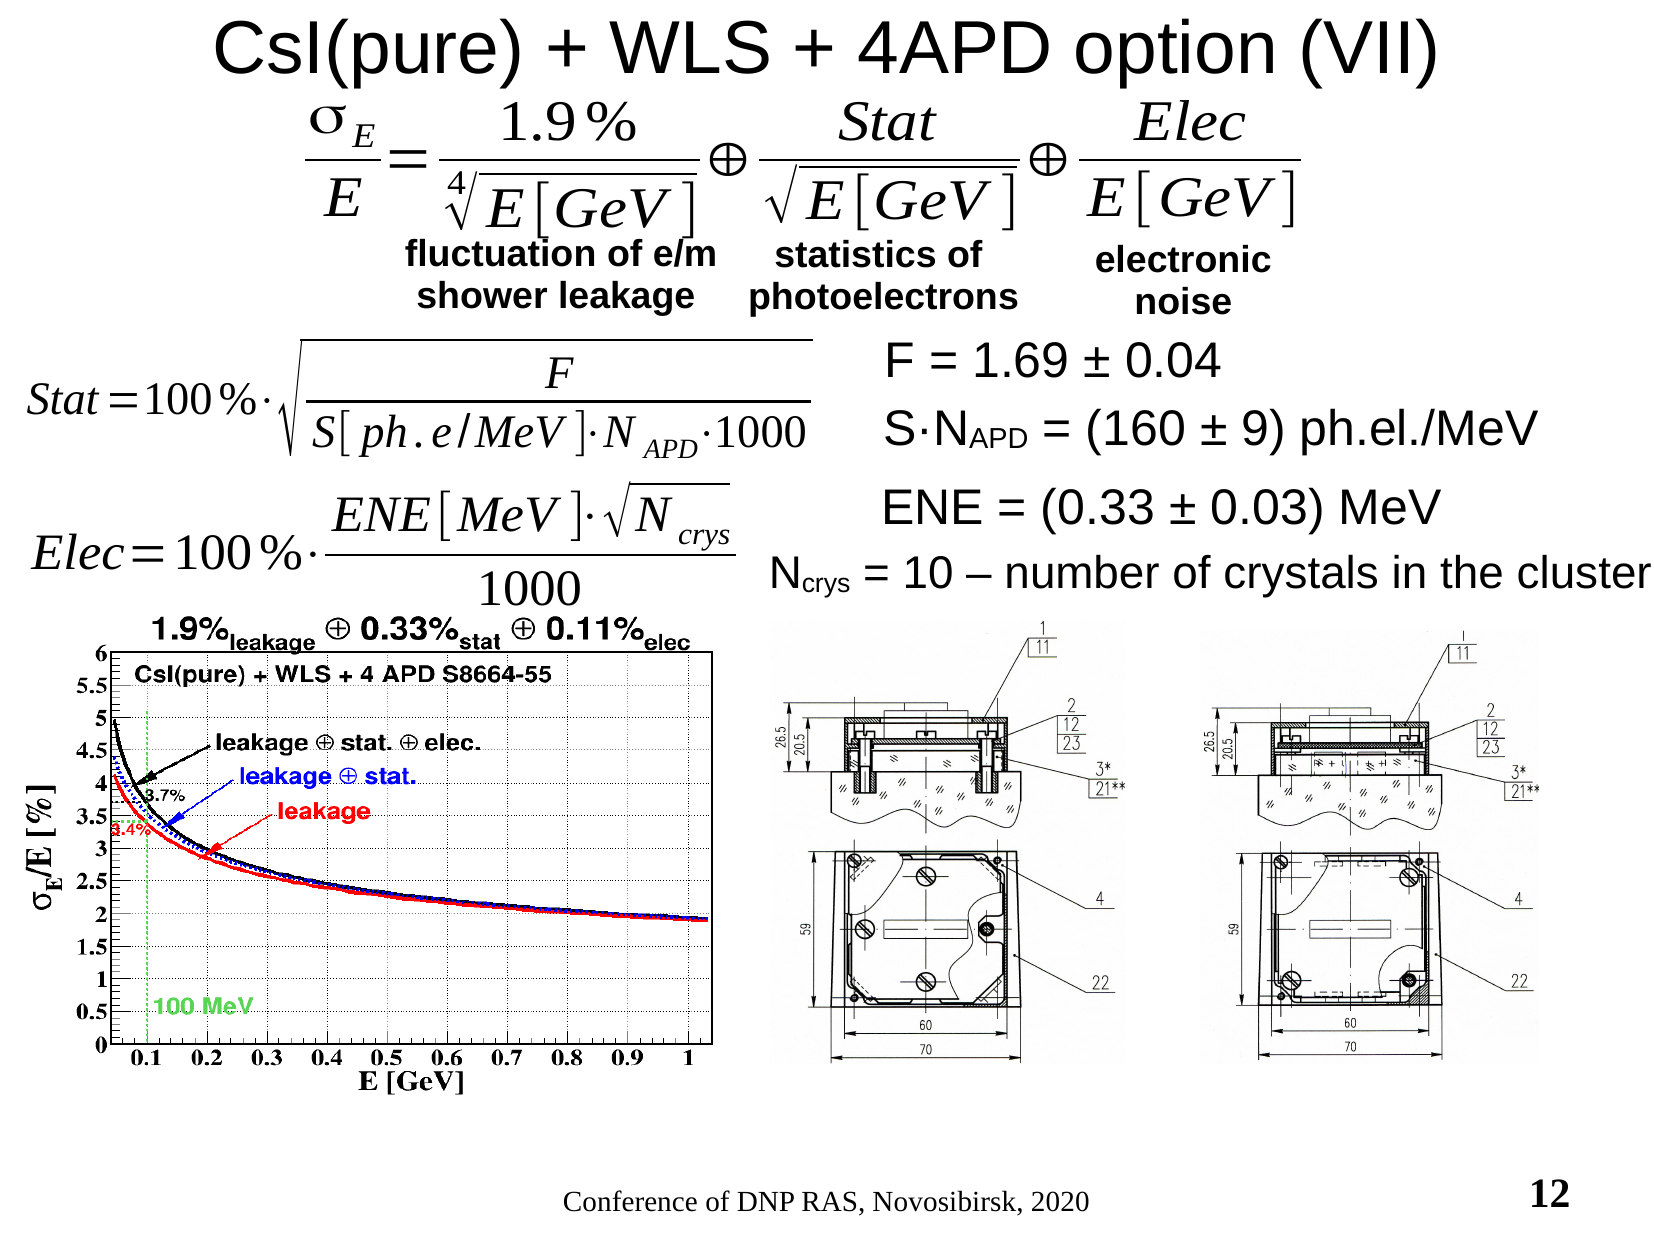

# CsI(pure) + WLS + 4APD option (VII)
fluctuation of e/m shower leakage
statistics of
photoelectrons
electronic
noise
F = 1.69 ± 0.04
S·NAPD = (160 ± 9) ph.el./MeV
ENE = (0.33 ± 0.03) MeV
Ncrys = 10 – number of crystals in the cluster
12
Conference of DNP RAS, Novosibirsk, 2020